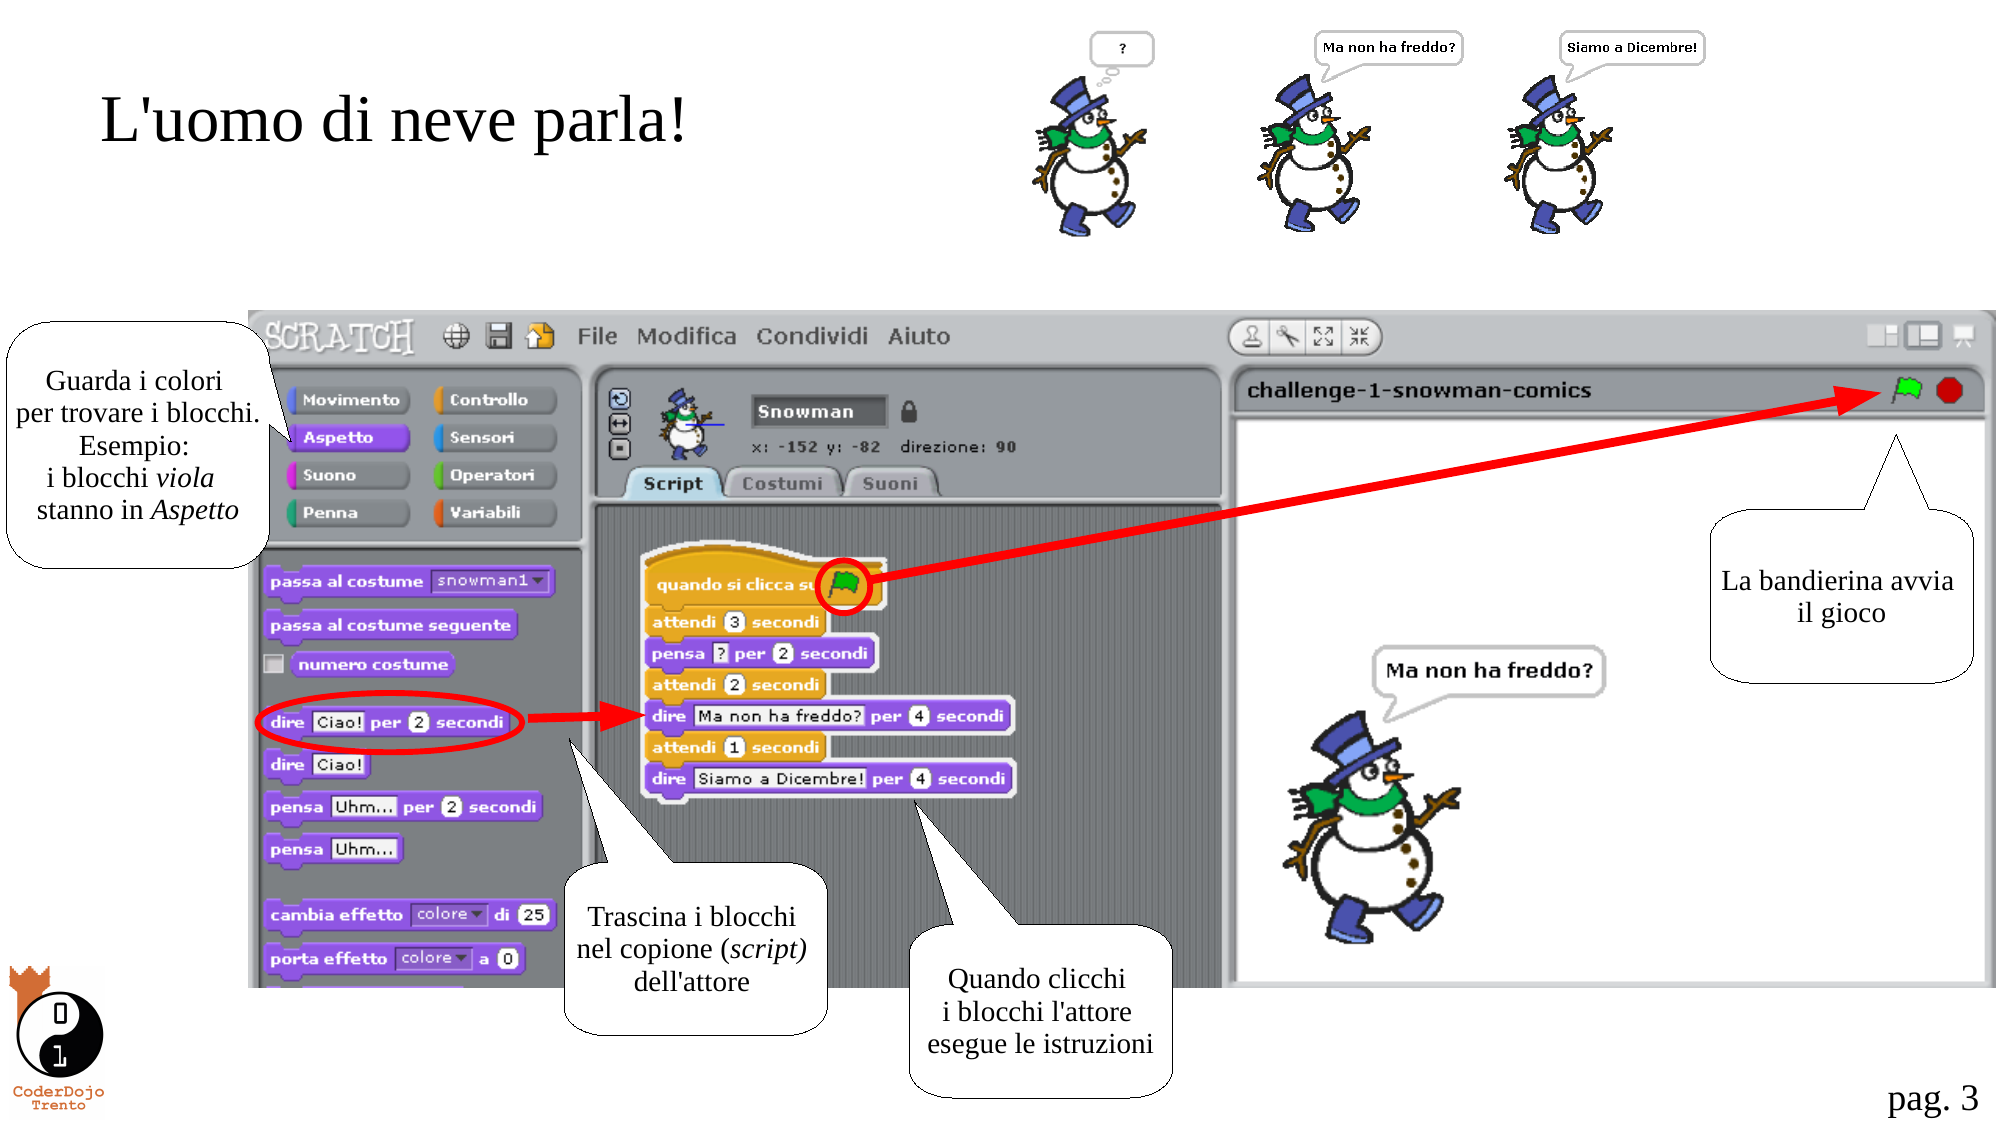

L'uomo di neve parla!
Guarda i colori
per trovare i blocchi.
Esempio:
i blocchi viola
stanno in Aspetto
La bandierina avvia
il gioco
Trascina i blocchi
nel copione (script)
dell'attore
Quando clicchi
i blocchi l'attore
esegue le istruzioni
pag. 3